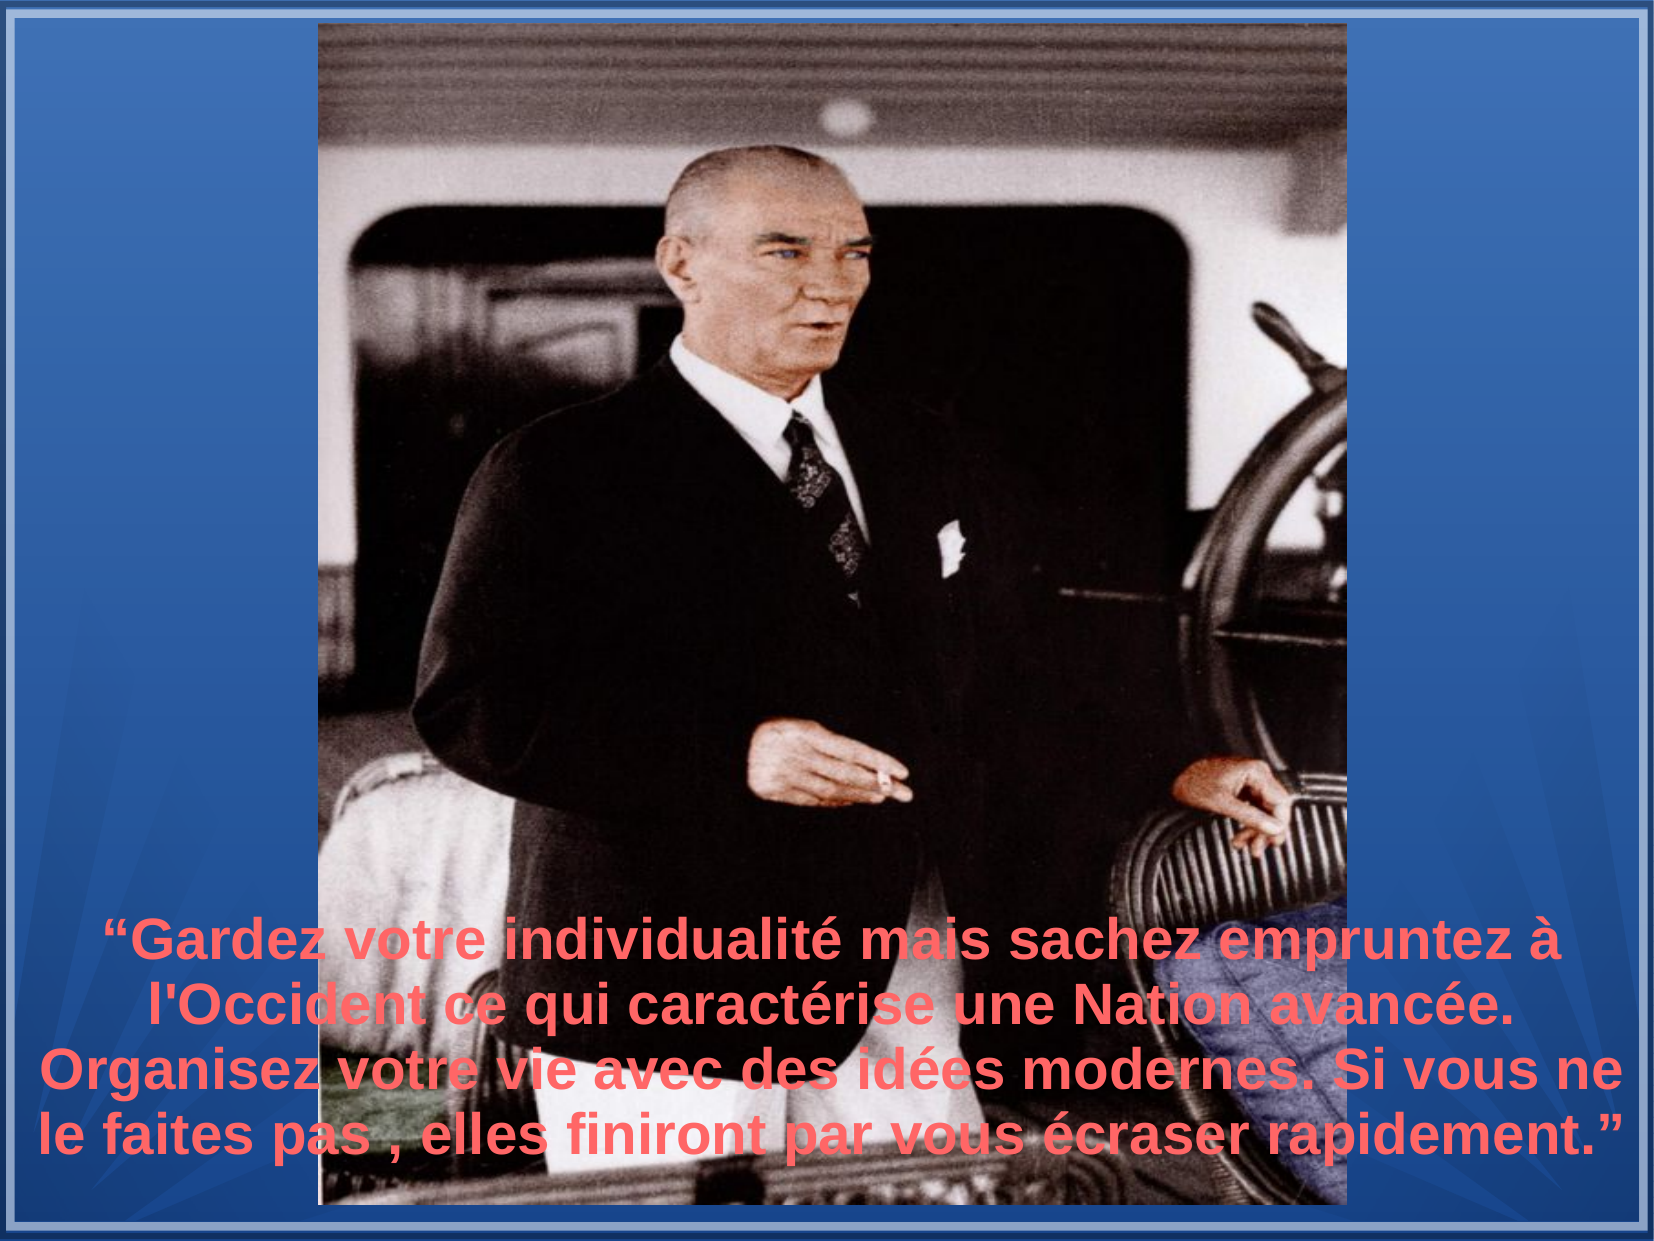

# “Gardez votre individualité mais sachez empruntez à l'Occident ce qui caractérise une Nation avancée. Organisez votre vie avec des idées modernes. Si vous ne le faites pas , elles finiront par vous écraser rapidement.”